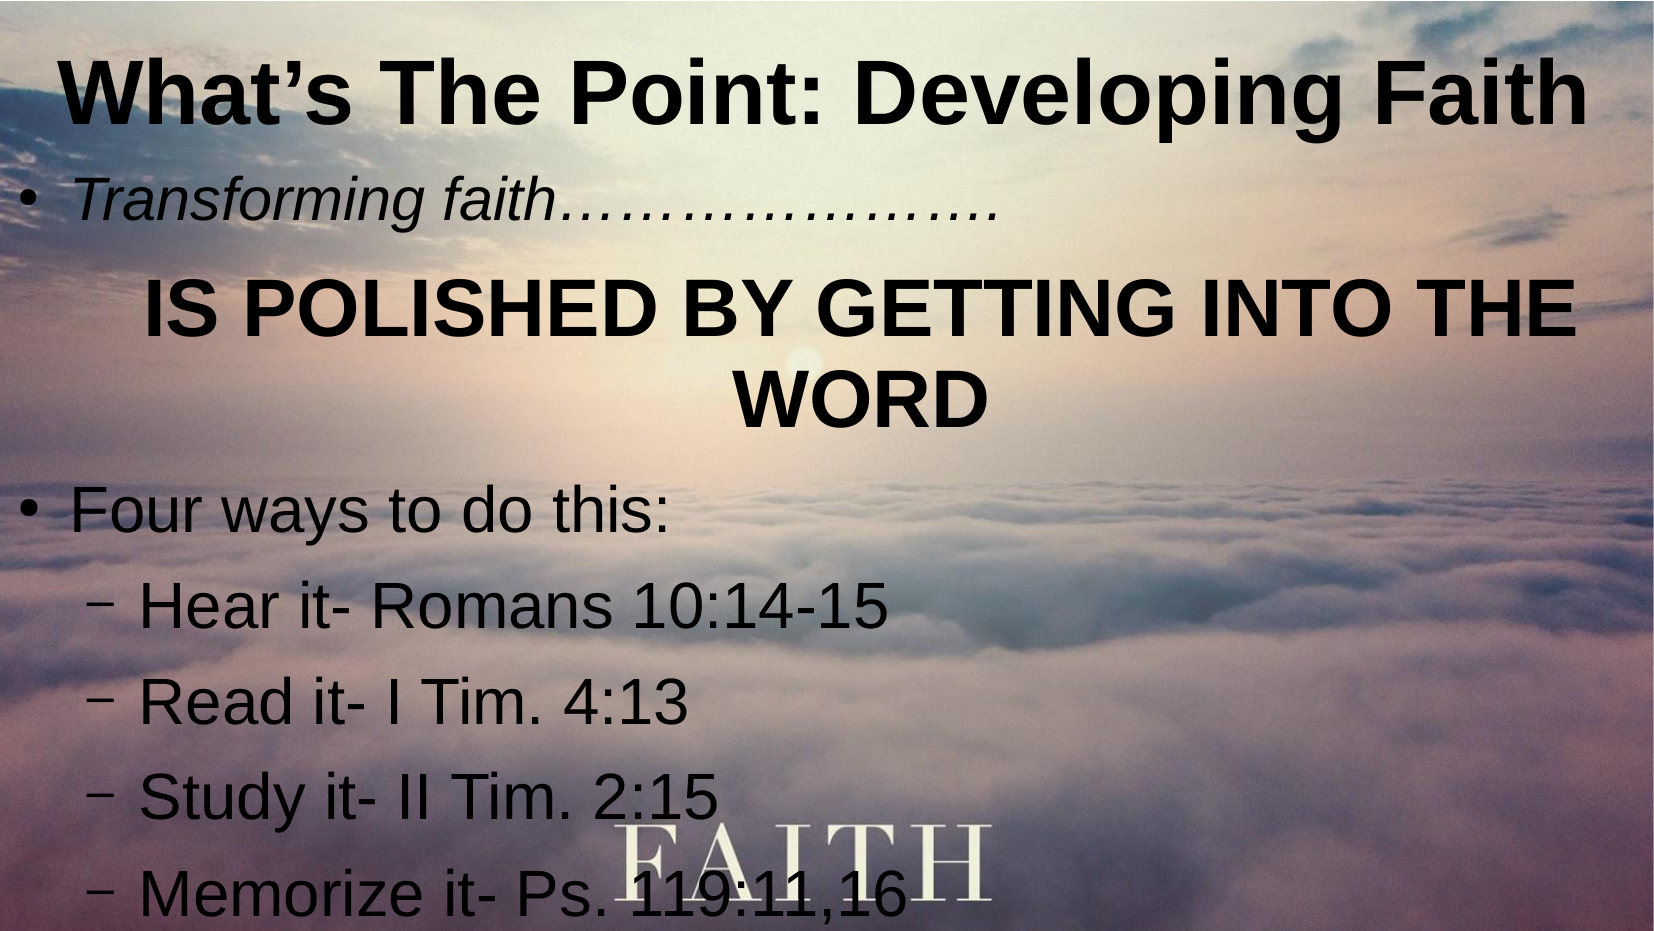

# What’s The Point: Developing Faith
Transforming faith………………….
IS POLISHED BY GETTING INTO THE WORD
Four ways to do this:
Hear it- Romans 10:14-15
Read it- I Tim. 4:13
Study it- II Tim. 2:15
Memorize it- Ps. 119:11,16